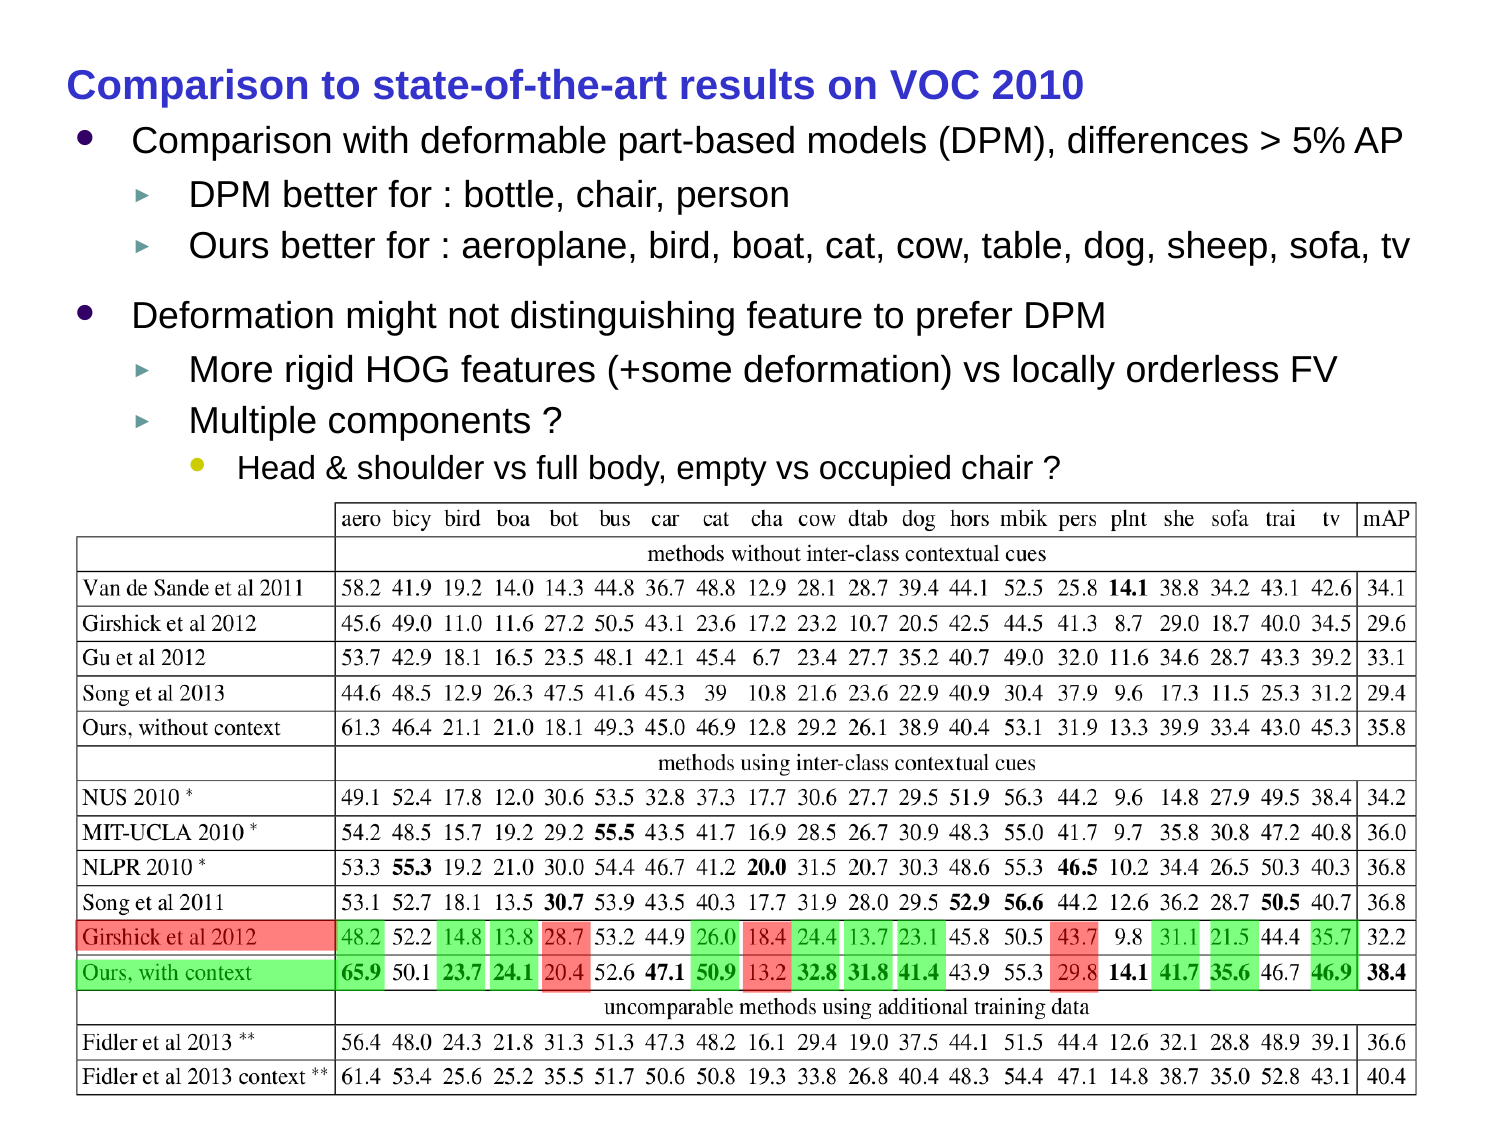

# Comparison to state-of-the-art results on VOC 2010
Comparison with deformable part-based models (DPM), differences > 5% AP
DPM better for : bottle, chair, person
Ours better for : aeroplane, bird, boat, cat, cow, table, dog, sheep, sofa, tv
Deformation might not distinguishing feature to prefer DPM
More rigid HOG features (+some deformation) vs locally orderless FV
Multiple components ?
Head & shoulder vs full body, empty vs occupied chair ?